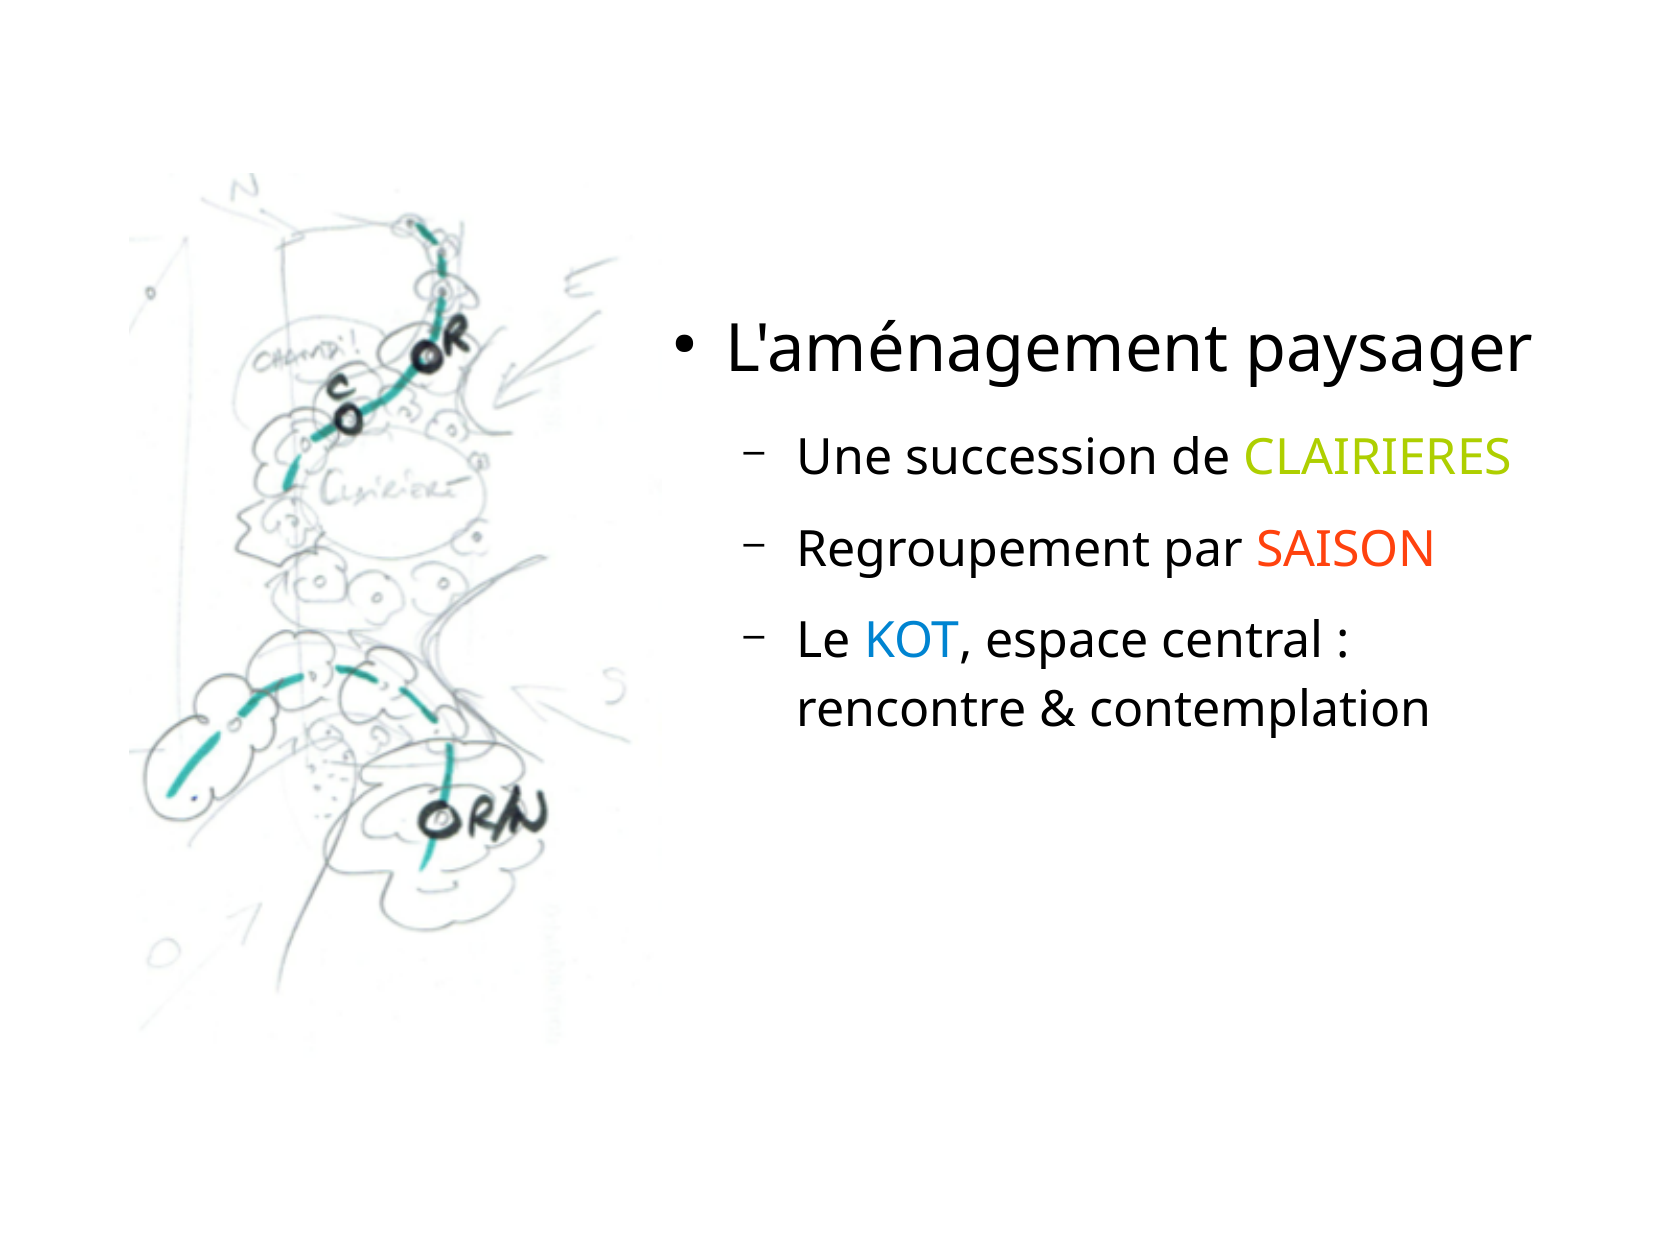

# L'aménagement paysager
Une succession de CLAIRIERES
Regroupement par SAISON
Le KOT, espace central : rencontre & contemplation